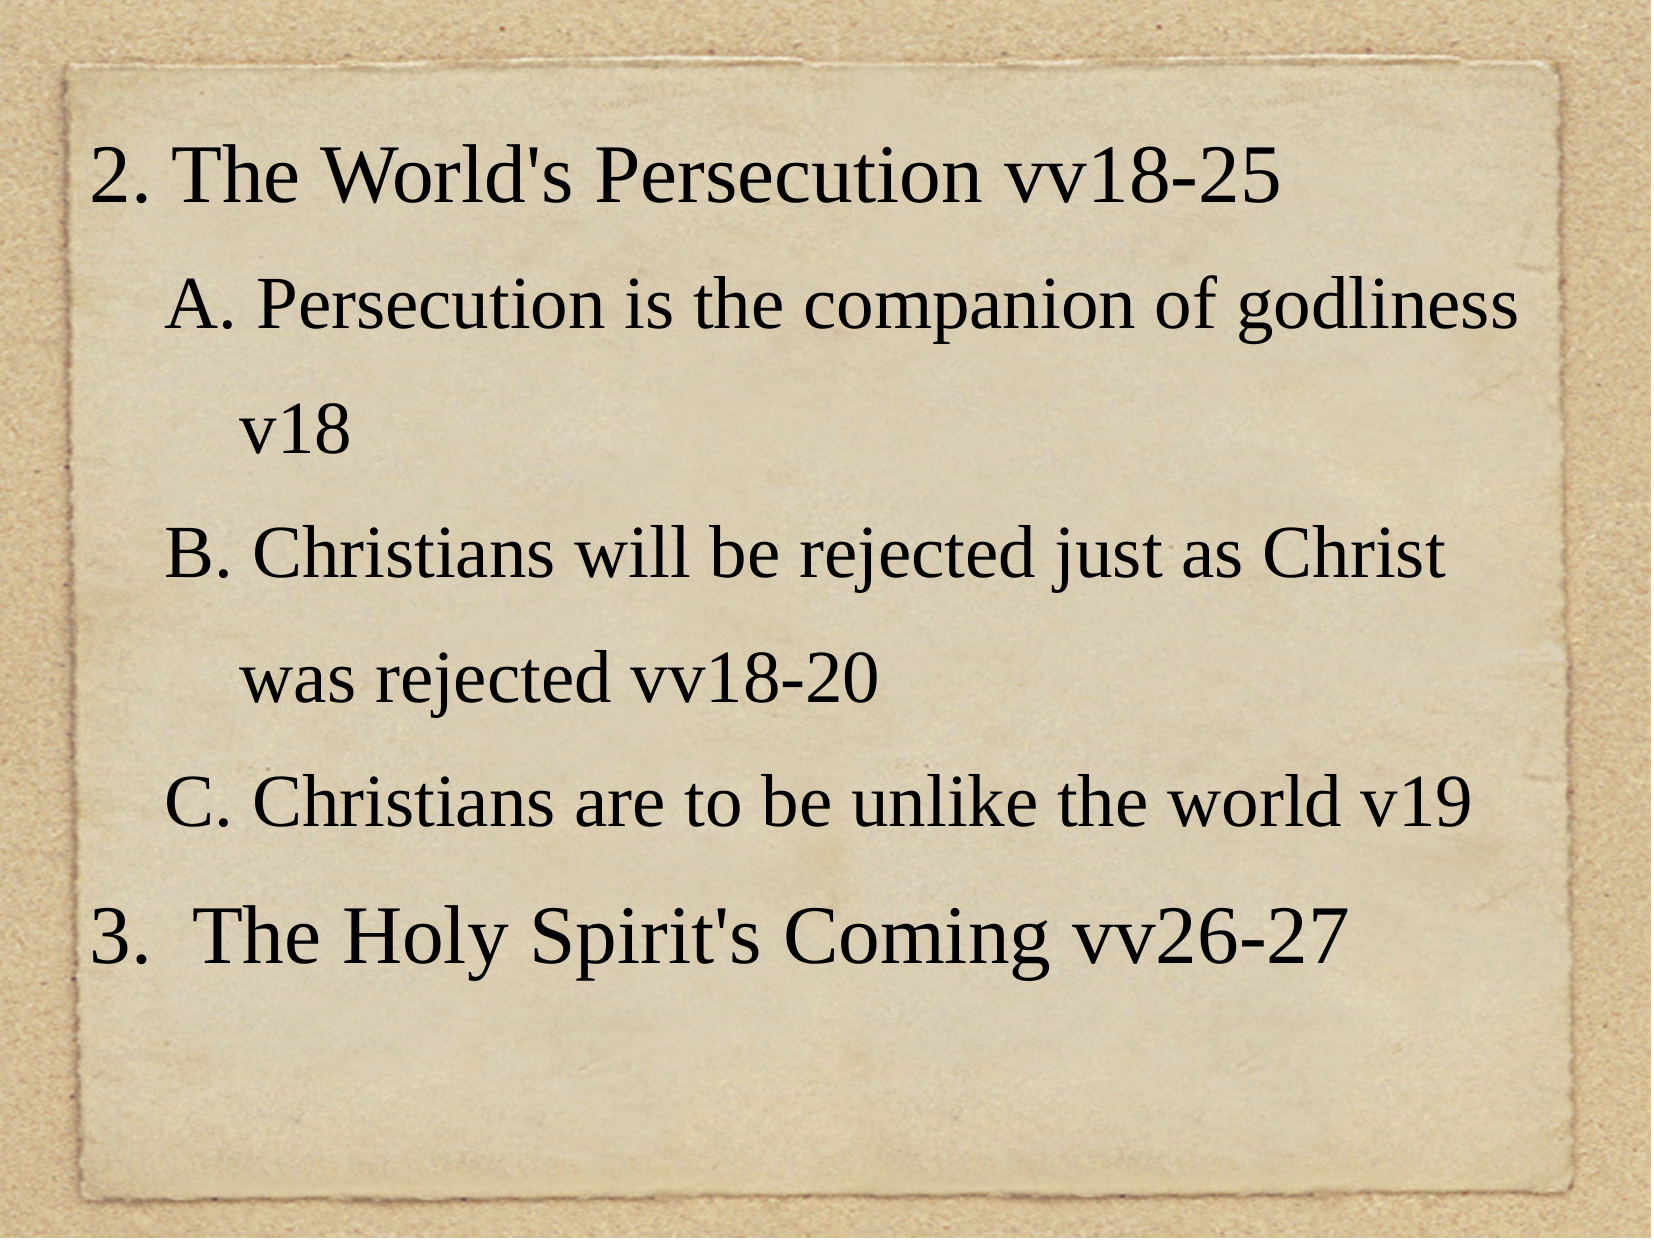

2. The World's Persecution vv18-25
	A. Persecution is the companion of godliness 		v18
	B. Christians will be rejected just as Christ 			was rejected vv18-20
	C. Christians are to be unlike the world v19
3. The Holy Spirit's Coming vv26-27